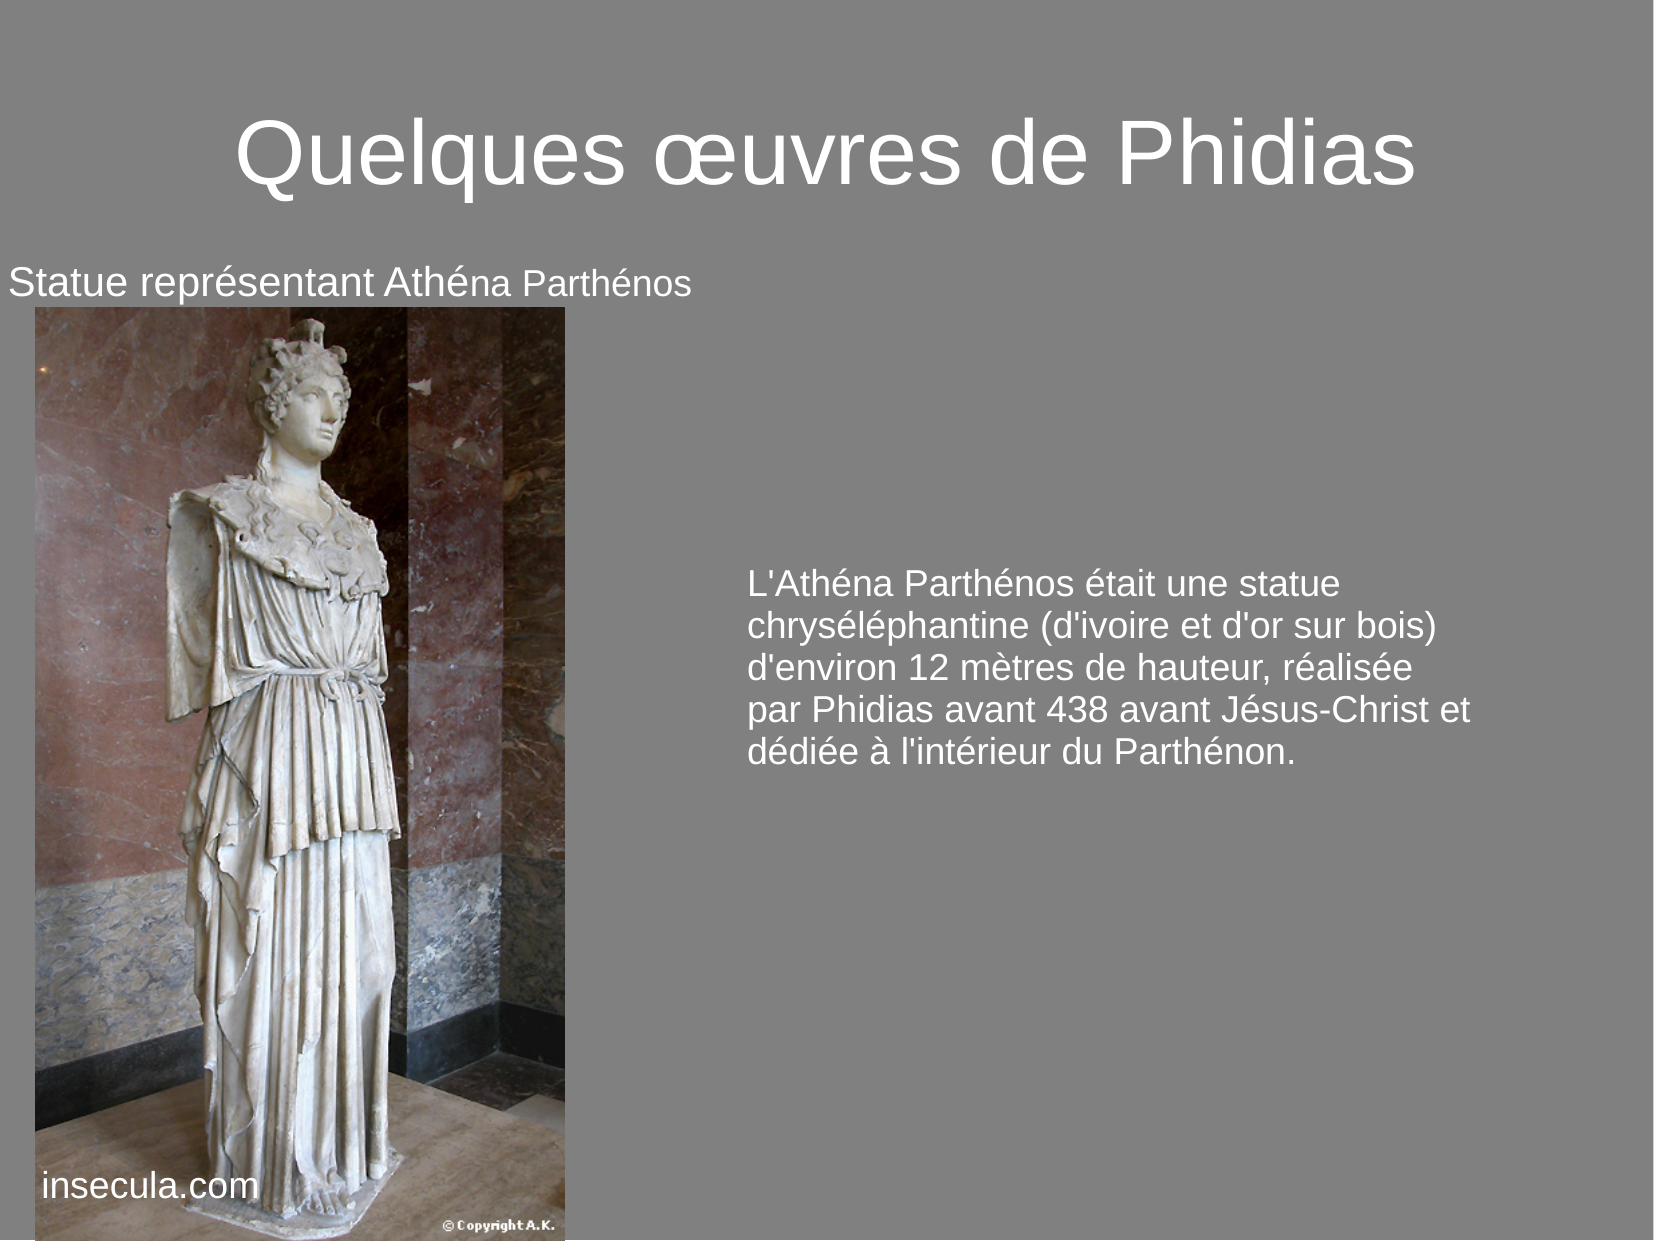

# Quelques œuvres de Phidias
Statue représentant Athéna Parthénos
L'Athéna Parthénos était une statue chryséléphantine (d'ivoire et d'or sur bois) d'environ 12 mètres de hauteur, réalisée par Phidias avant 438 avant Jésus-Christ et dédiée à l'intérieur du Parthénon.
insecula.com